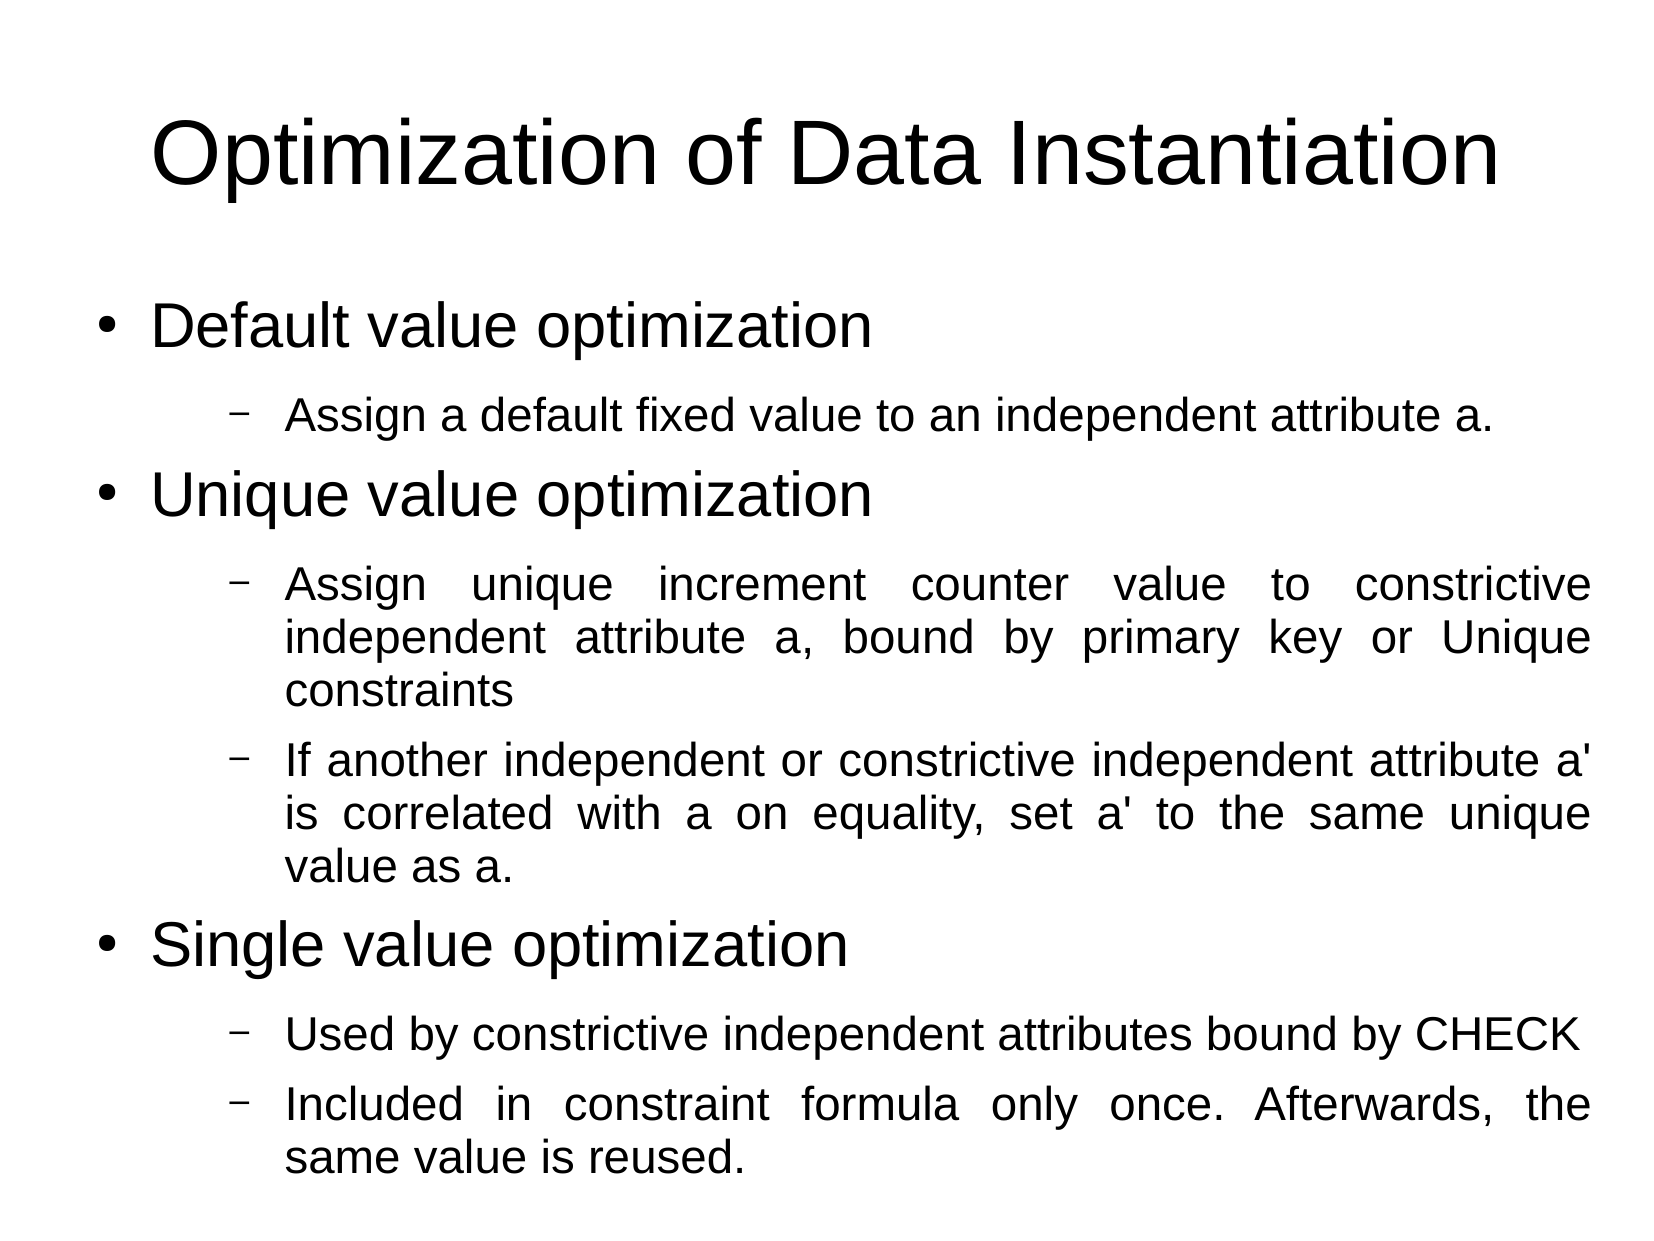

# Optimization of Data Instantiation
Default value optimization
Assign a default fixed value to an independent attribute a.
Unique value optimization
Assign unique increment counter value to constrictive independent attribute a, bound by primary key or Unique constraints
If another independent or constrictive independent attribute a' is correlated with a on equality, set a' to the same unique value as a.
Single value optimization
Used by constrictive independent attributes bound by CHECK
Included in constraint formula only once. Afterwards, the same value is reused.